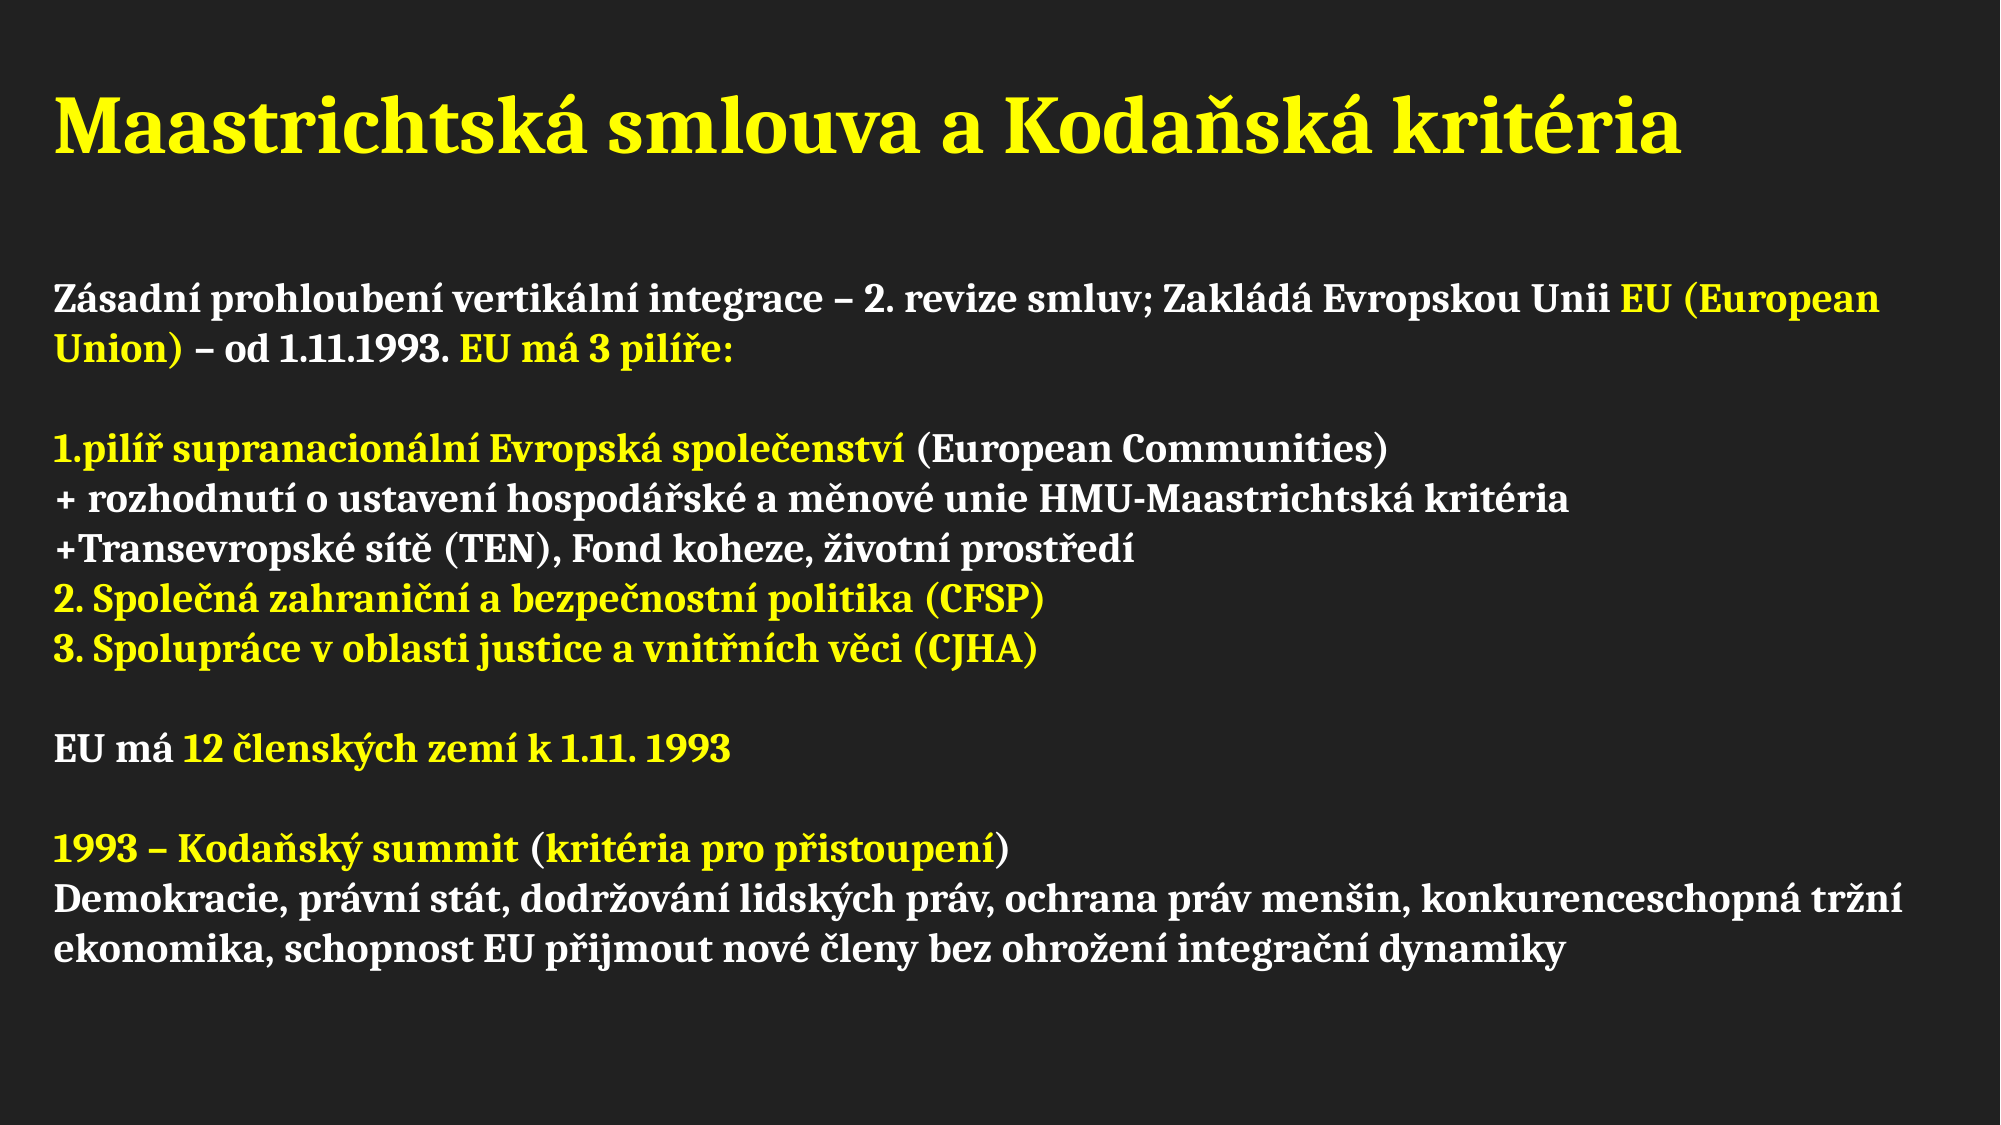

Maastrichtská smlouva a Kodaňská kritéria
Zásadní prohloubení vertikální integrace – 2. revize smluv; Zakládá Evropskou Unii EU (European Union) – od 1.11.1993. EU má 3 pilíře:
1.pilíř supranacionální Evropská společenství (European Communities)
+ rozhodnutí o ustavení hospodářské a měnové unie HMU-Maastrichtská kritéria
+Transevropské sítě (TEN), Fond koheze, životní prostředí
2. Společná zahraniční a bezpečnostní politika (CFSP)
3. Spolupráce v oblasti justice a vnitřních věci (CJHA)
EU má 12 členských zemí k 1.11. 1993
1993 – Kodaňský summit (kritéria pro přistoupení)
Demokracie, právní stát, dodržování lidských práv, ochrana práv menšin, konkurenceschopná tržní ekonomika, schopnost EU přijmout nové členy bez ohrožení integrační dynamiky